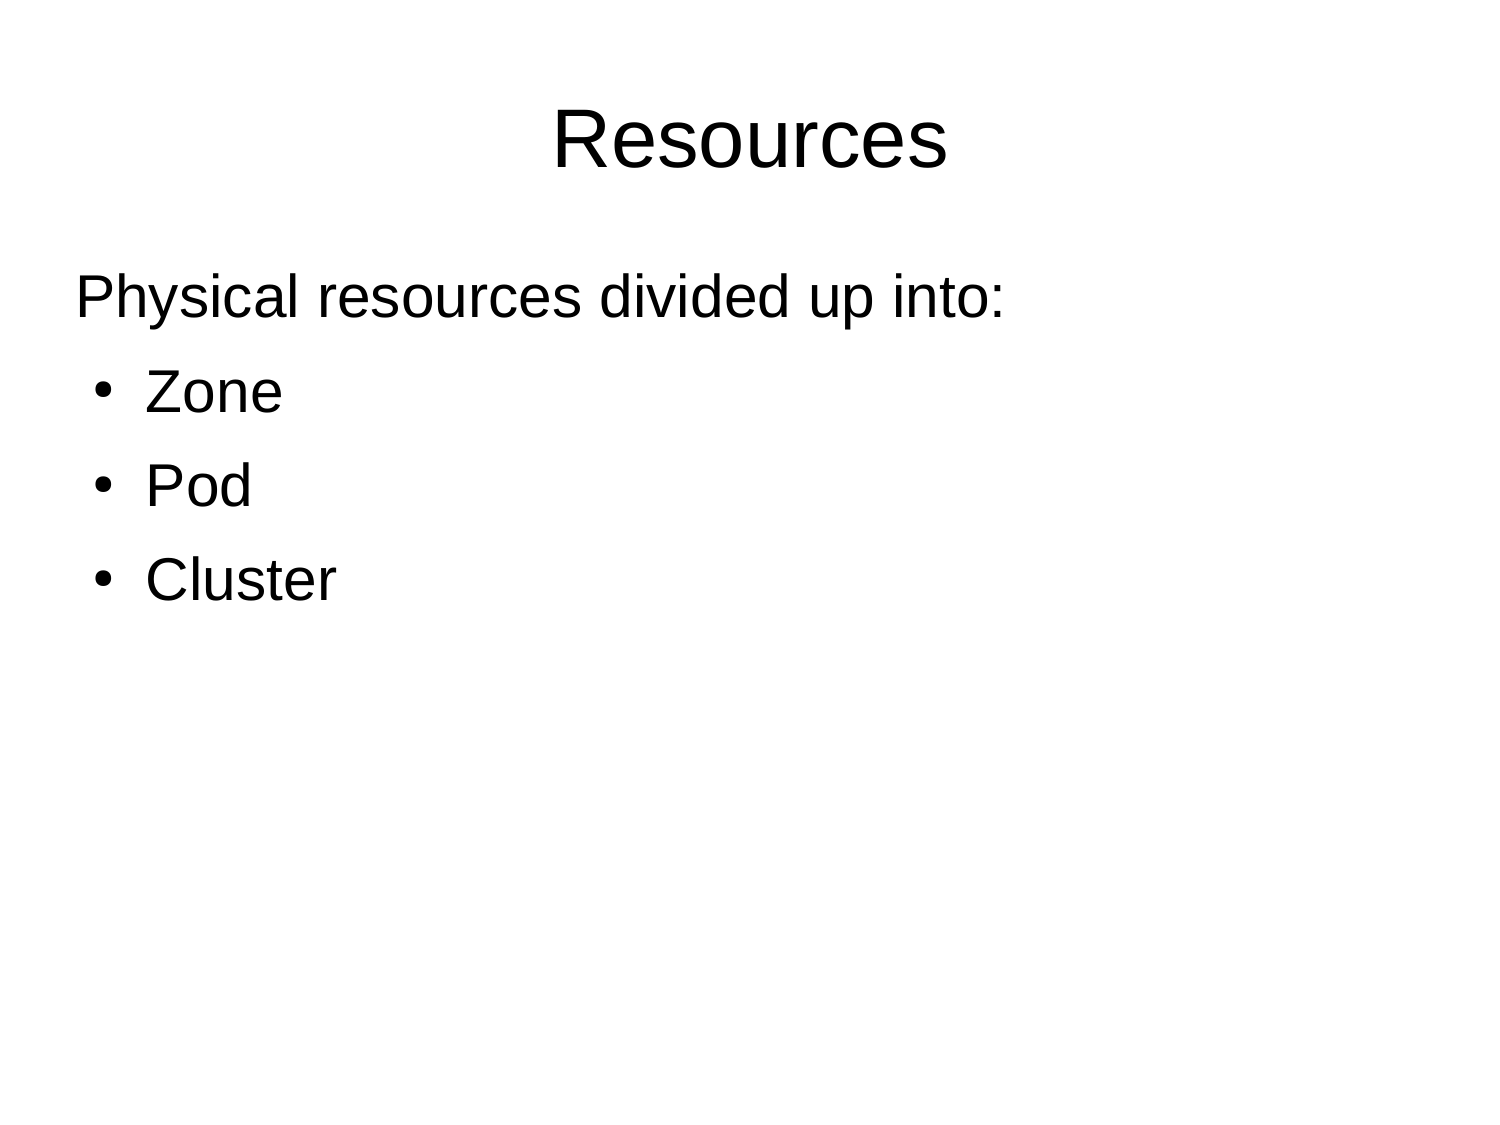

# Resources
Physical resources divided up into:
Zone
Pod
Cluster